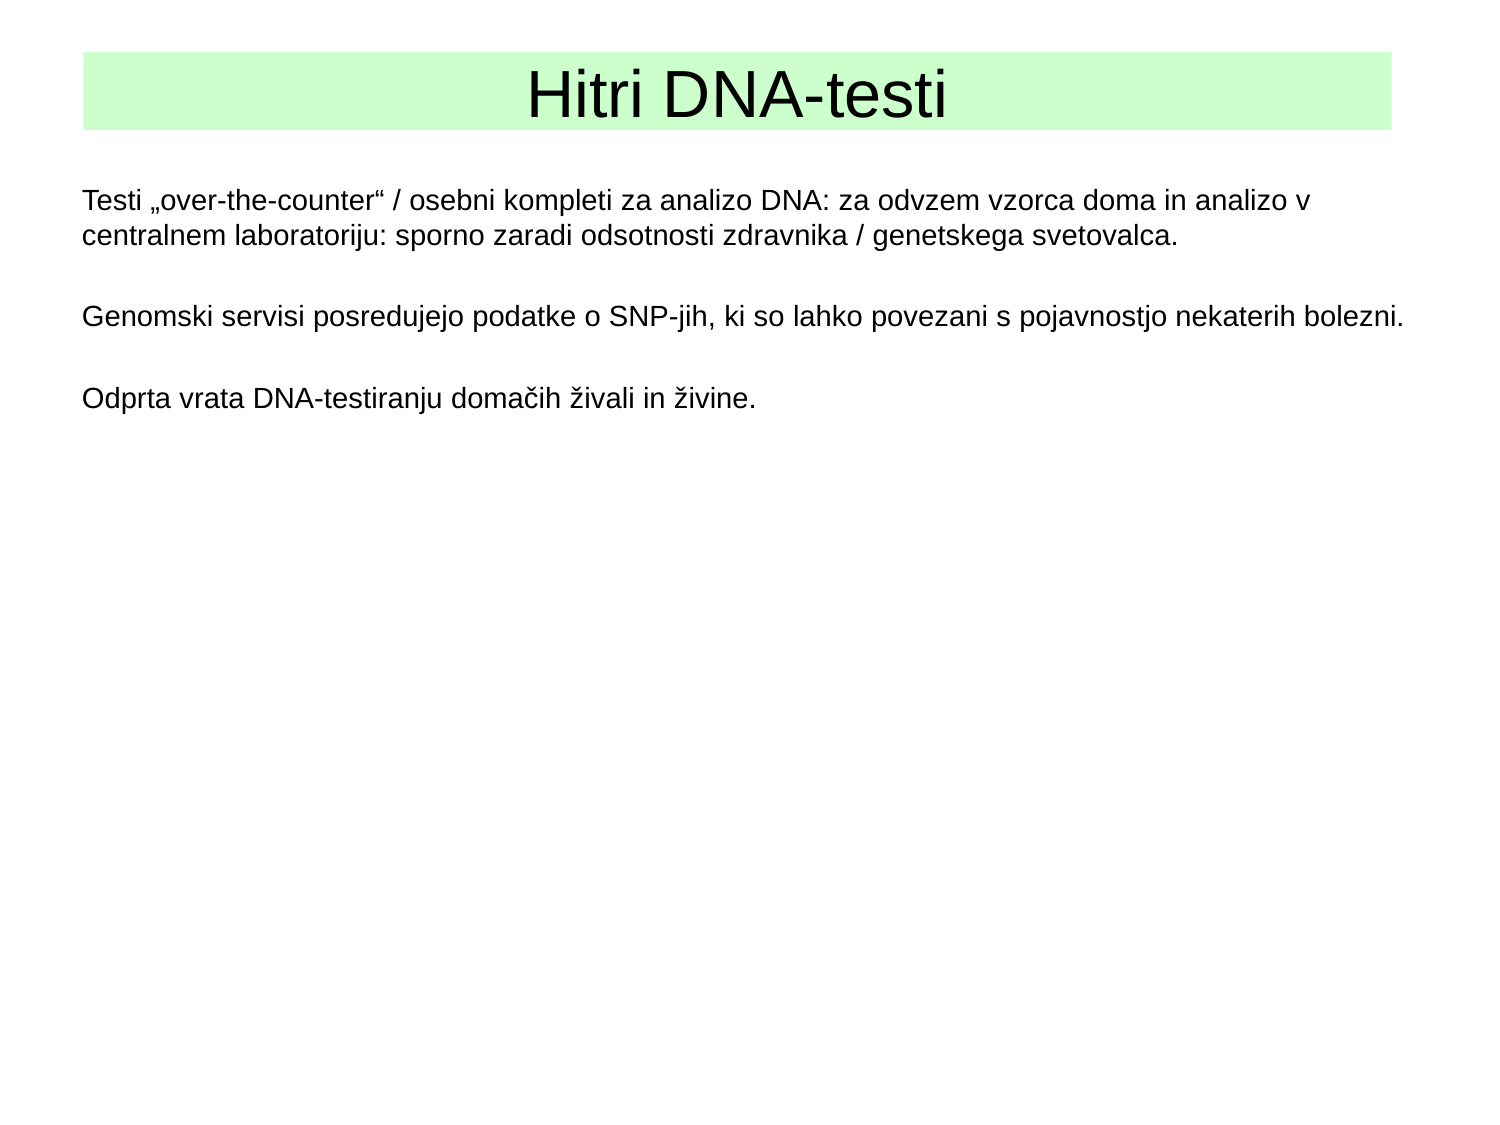

# Hitri DNA-testi
Testi „over-the-counter“ / osebni kompleti za analizo DNA: za odvzem vzorca doma in analizo v centralnem laboratoriju: sporno zaradi odsotnosti zdravnika / genetskega svetovalca.
Genomski servisi posredujejo podatke o SNP-jih, ki so lahko povezani s pojavnostjo nekaterih bolezni.
Odprta vrata DNA-testiranju domačih živali in živine.